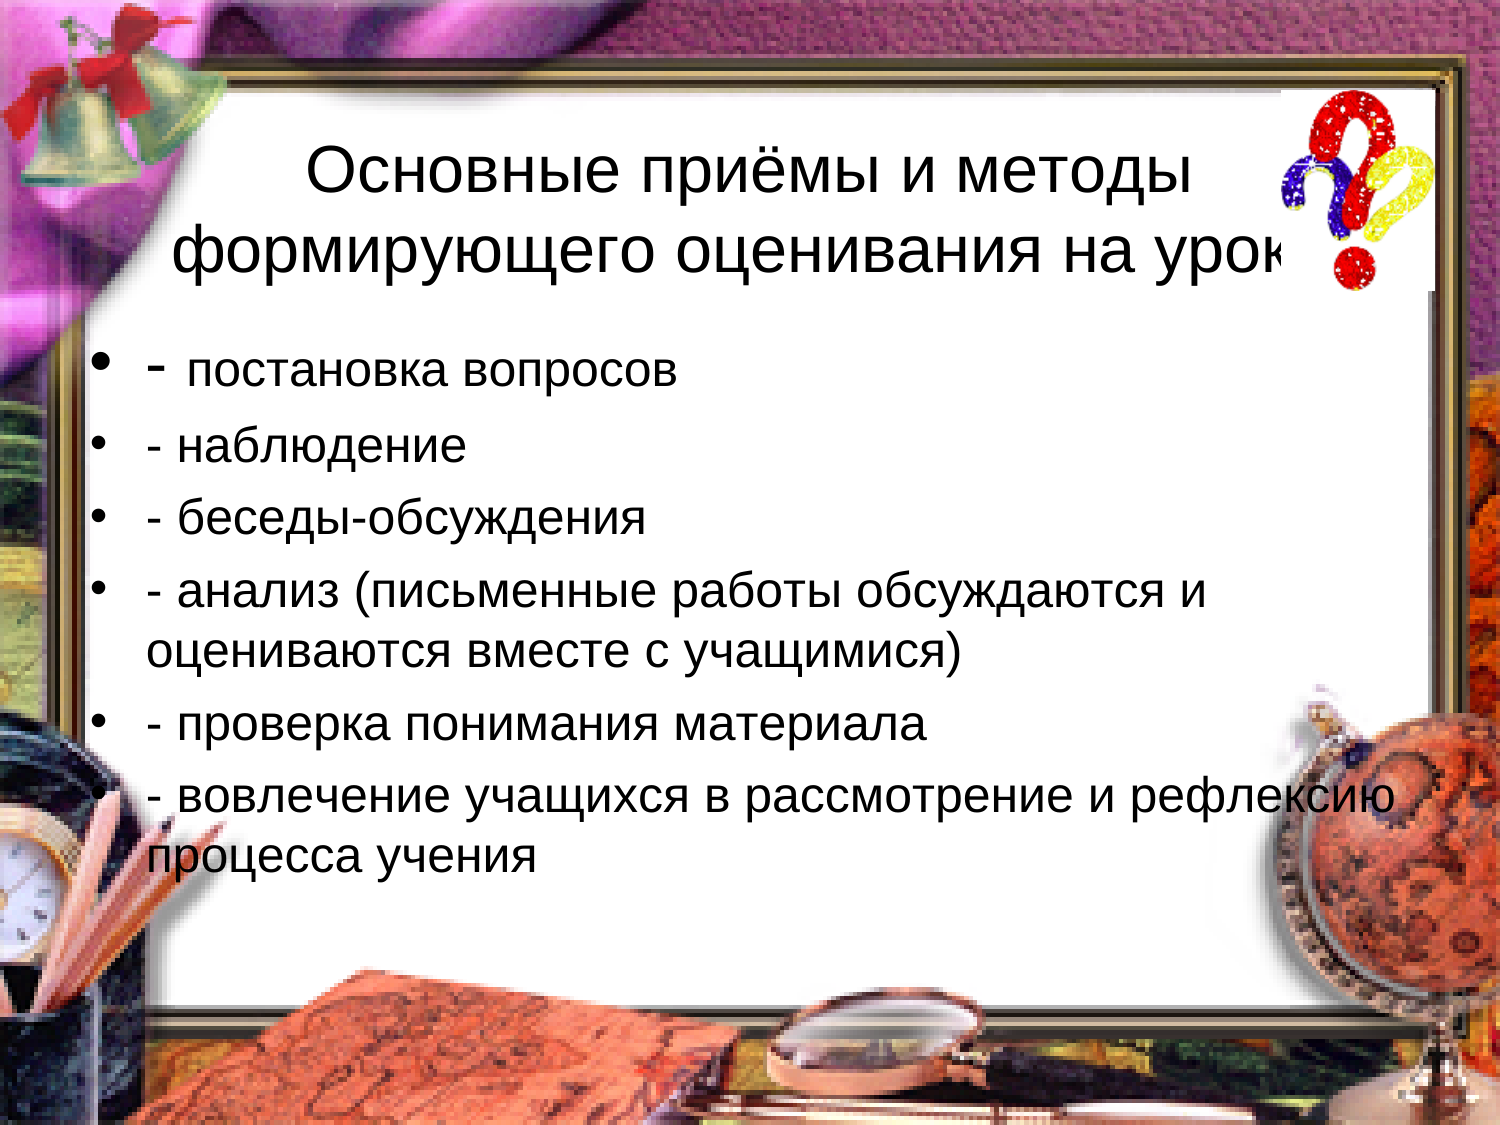

Основные приёмы и методы формирующего оценивания на уроке
- постановка вопросов
- наблюдение
- беседы-обсуждения
- анализ (письменные работы обсуждаются и оцениваются вместе с учащимися)
- проверка понимания материала
- вовлечение учащихся в рассмотрение и рефлексию процесса учения